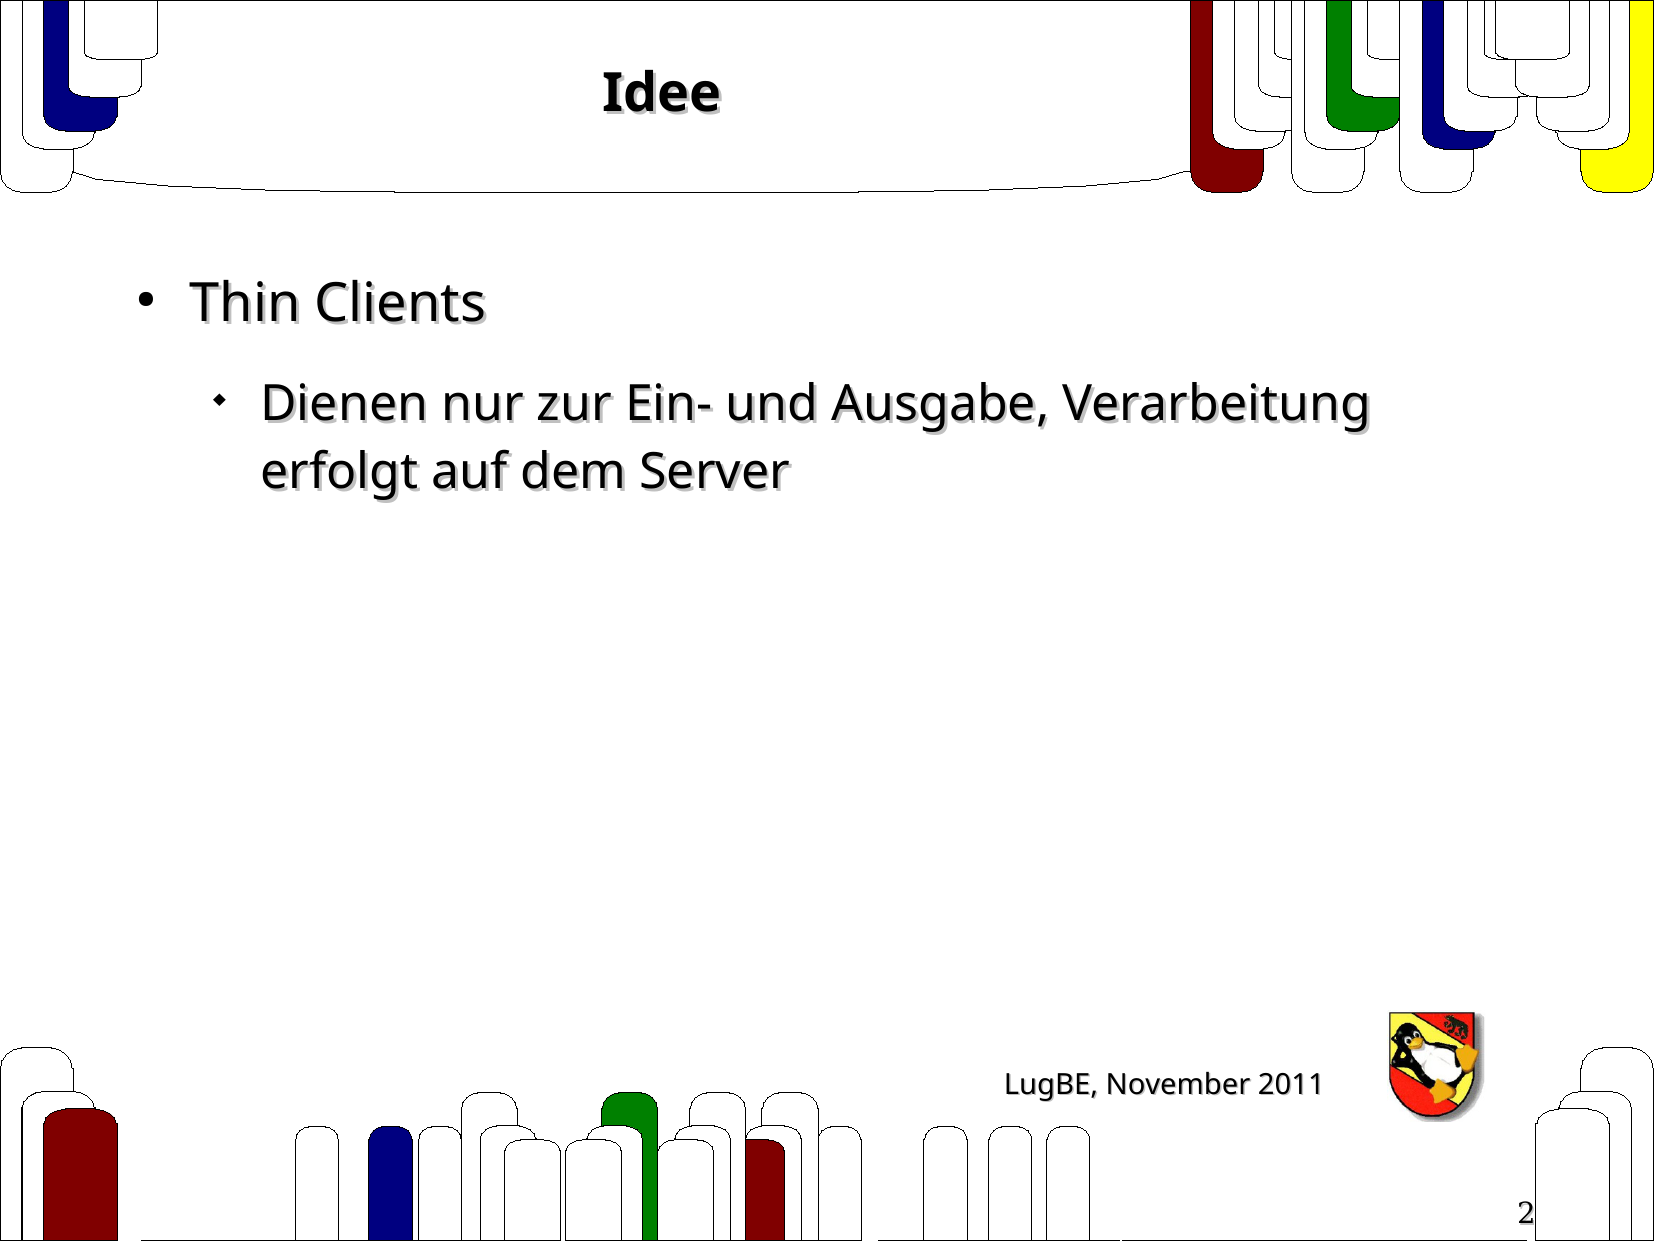

# Idee
Thin Clients
Dienen nur zur Ein- und Ausgabe, Verarbeitung erfolgt auf dem Server